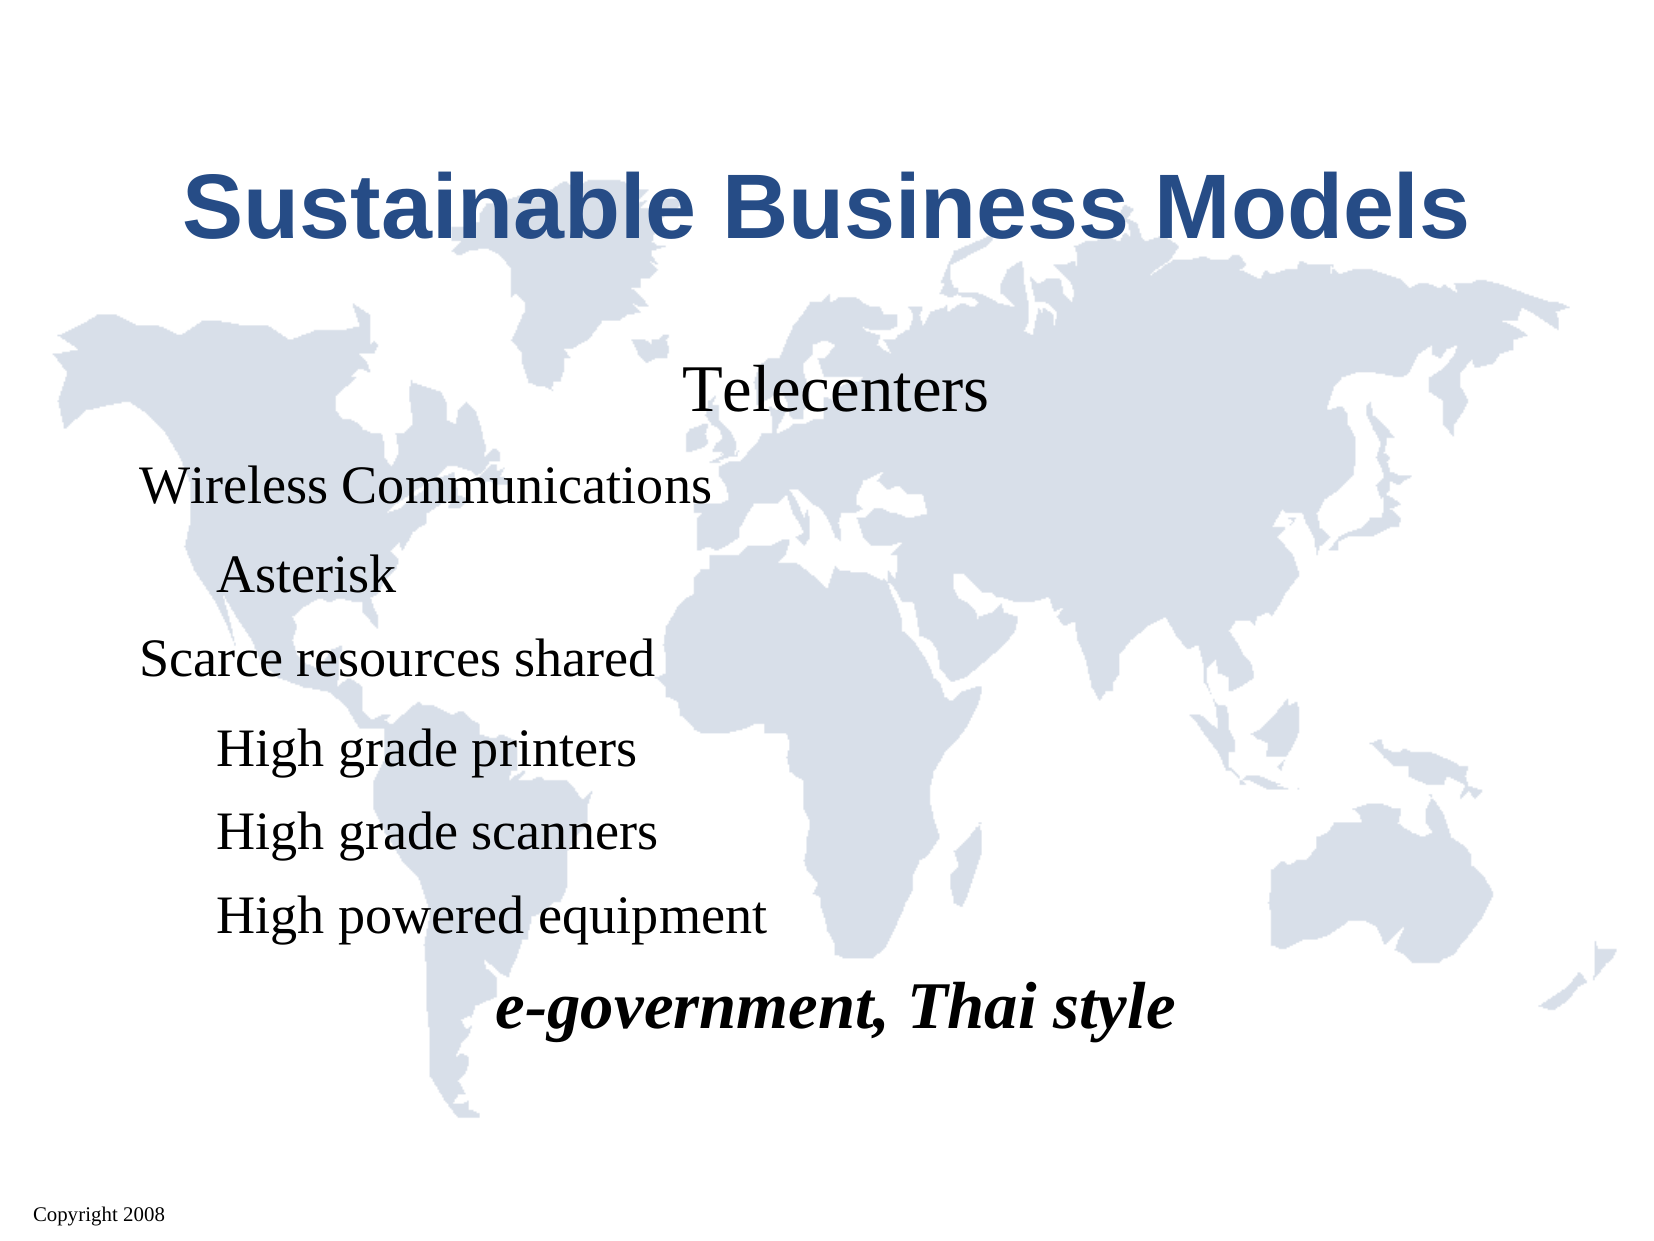

# Sustainable Business Models
Telecenters
Wireless Communications
Asterisk
Scarce resources shared
High grade printers
High grade scanners
High powered equipment
e-government, Thai style